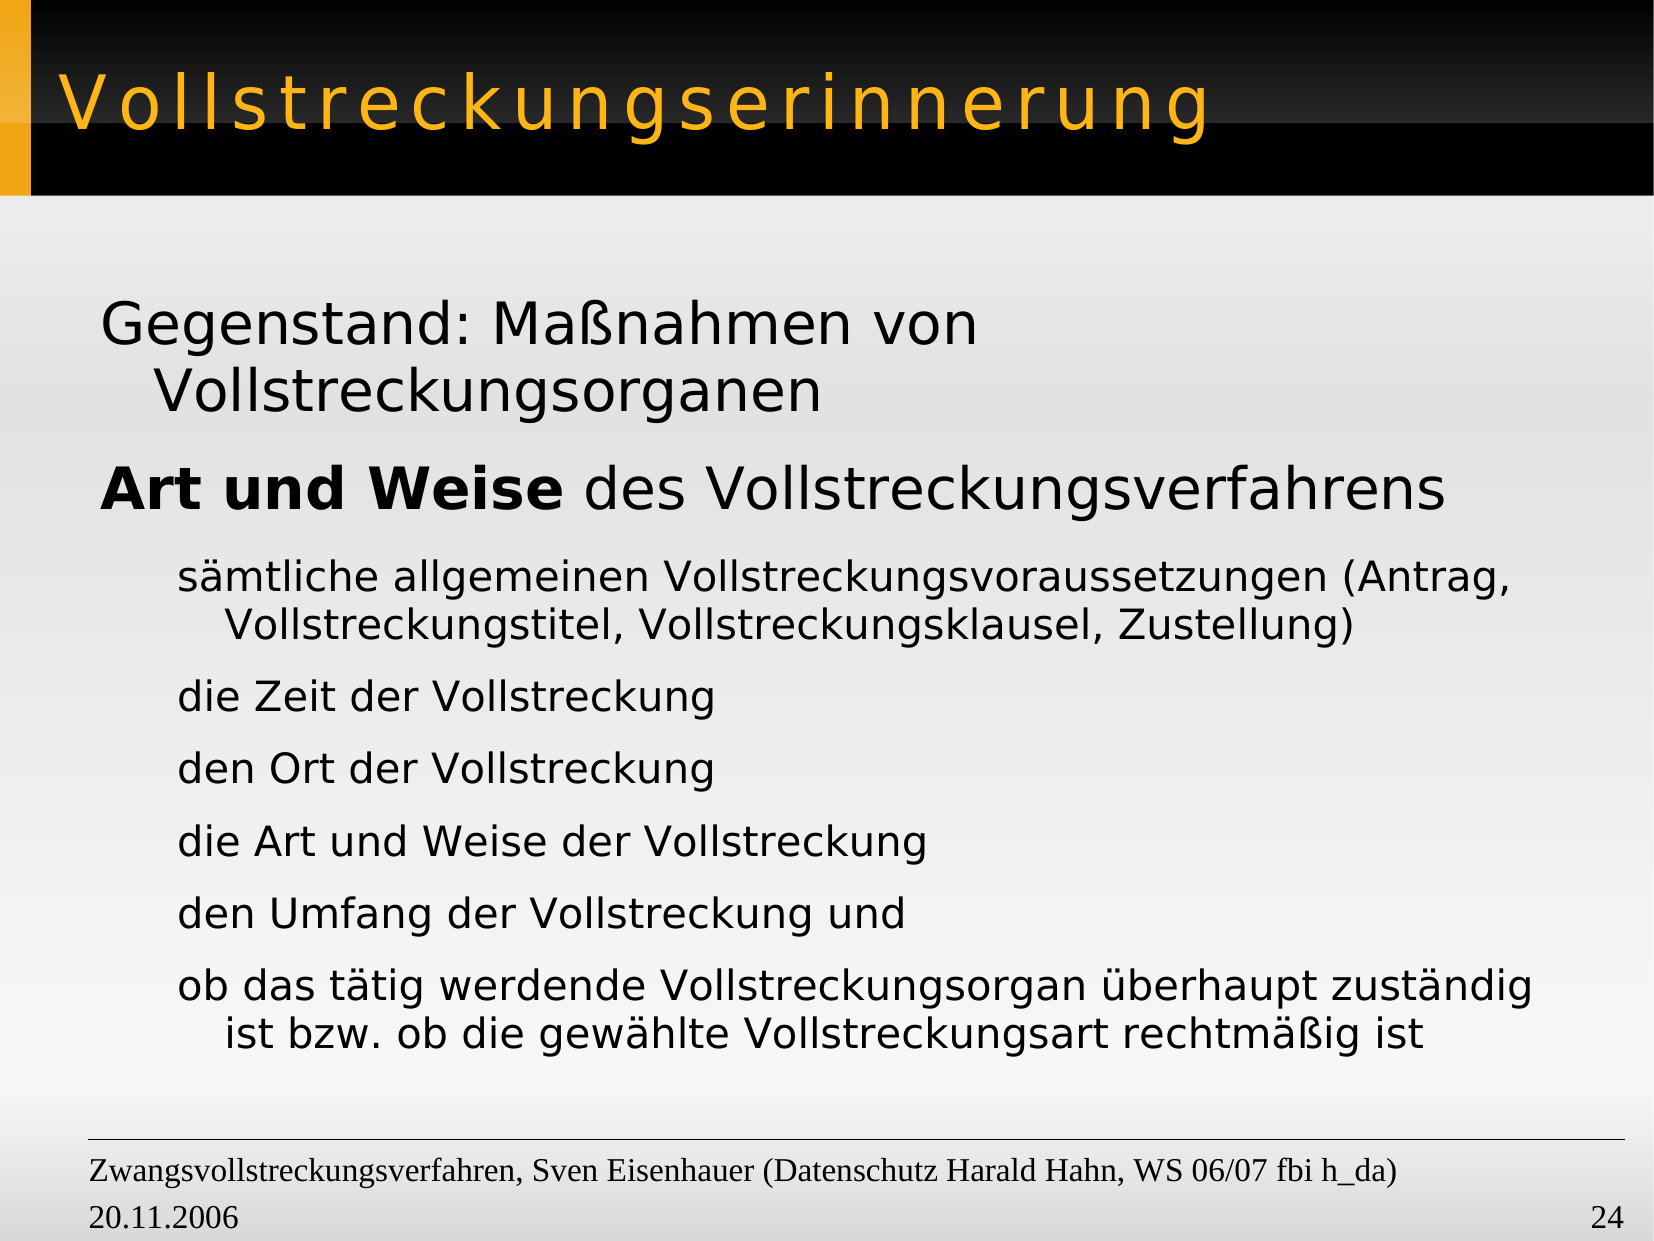

# Vollstreckungserinnerung
Gegenstand: Maßnahmen von Vollstreckungsorganen
Art und Weise des Vollstreckungsverfahrens
sämtliche allgemeinen Vollstreckungsvoraussetzungen (Antrag, Vollstreckungstitel, Vollstreckungsklausel, Zustellung)
die Zeit der Vollstreckung
den Ort der Vollstreckung
die Art und Weise der Vollstreckung
den Umfang der Vollstreckung und
ob das tätig werdende Vollstreckungsorgan überhaupt zuständig ist bzw. ob die gewählte Vollstreckungsart rechtmäßig ist
Zwangsvollstreckungsverfahren, Sven Eisenhauer (Datenschutz Harald Hahn, WS 06/07 fbi h_da)
20.11.2006
24